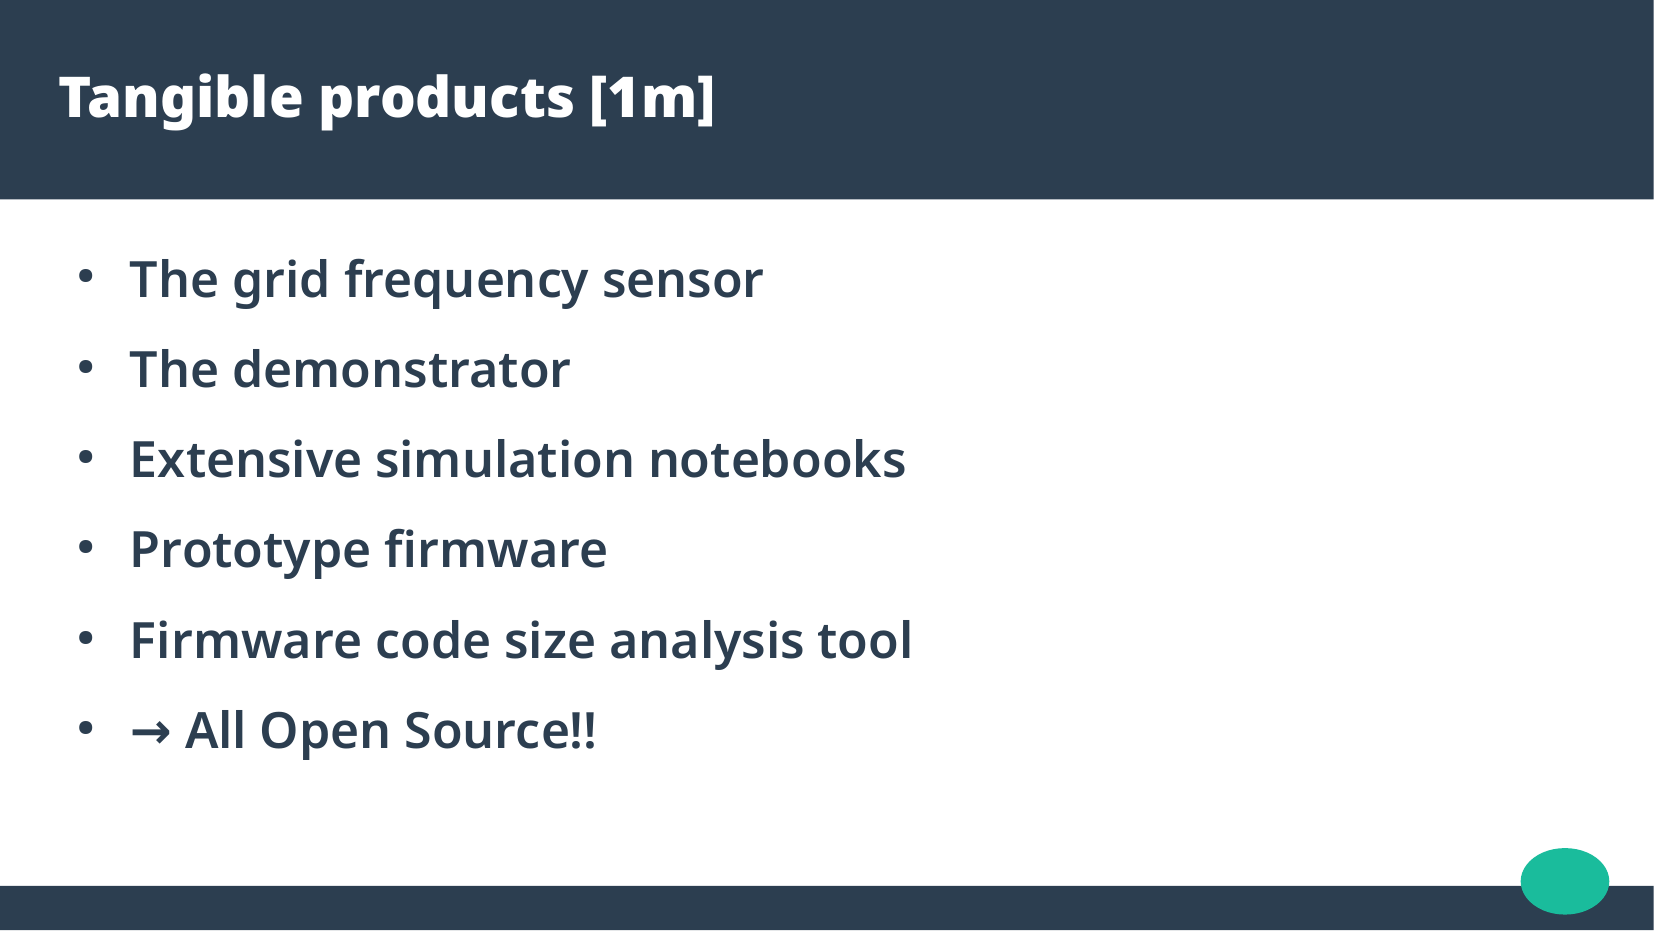

# Tangible products [1m]
The grid frequency sensor
The demonstrator
Extensive simulation notebooks
Prototype firmware
Firmware code size analysis tool
→ All Open Source!!